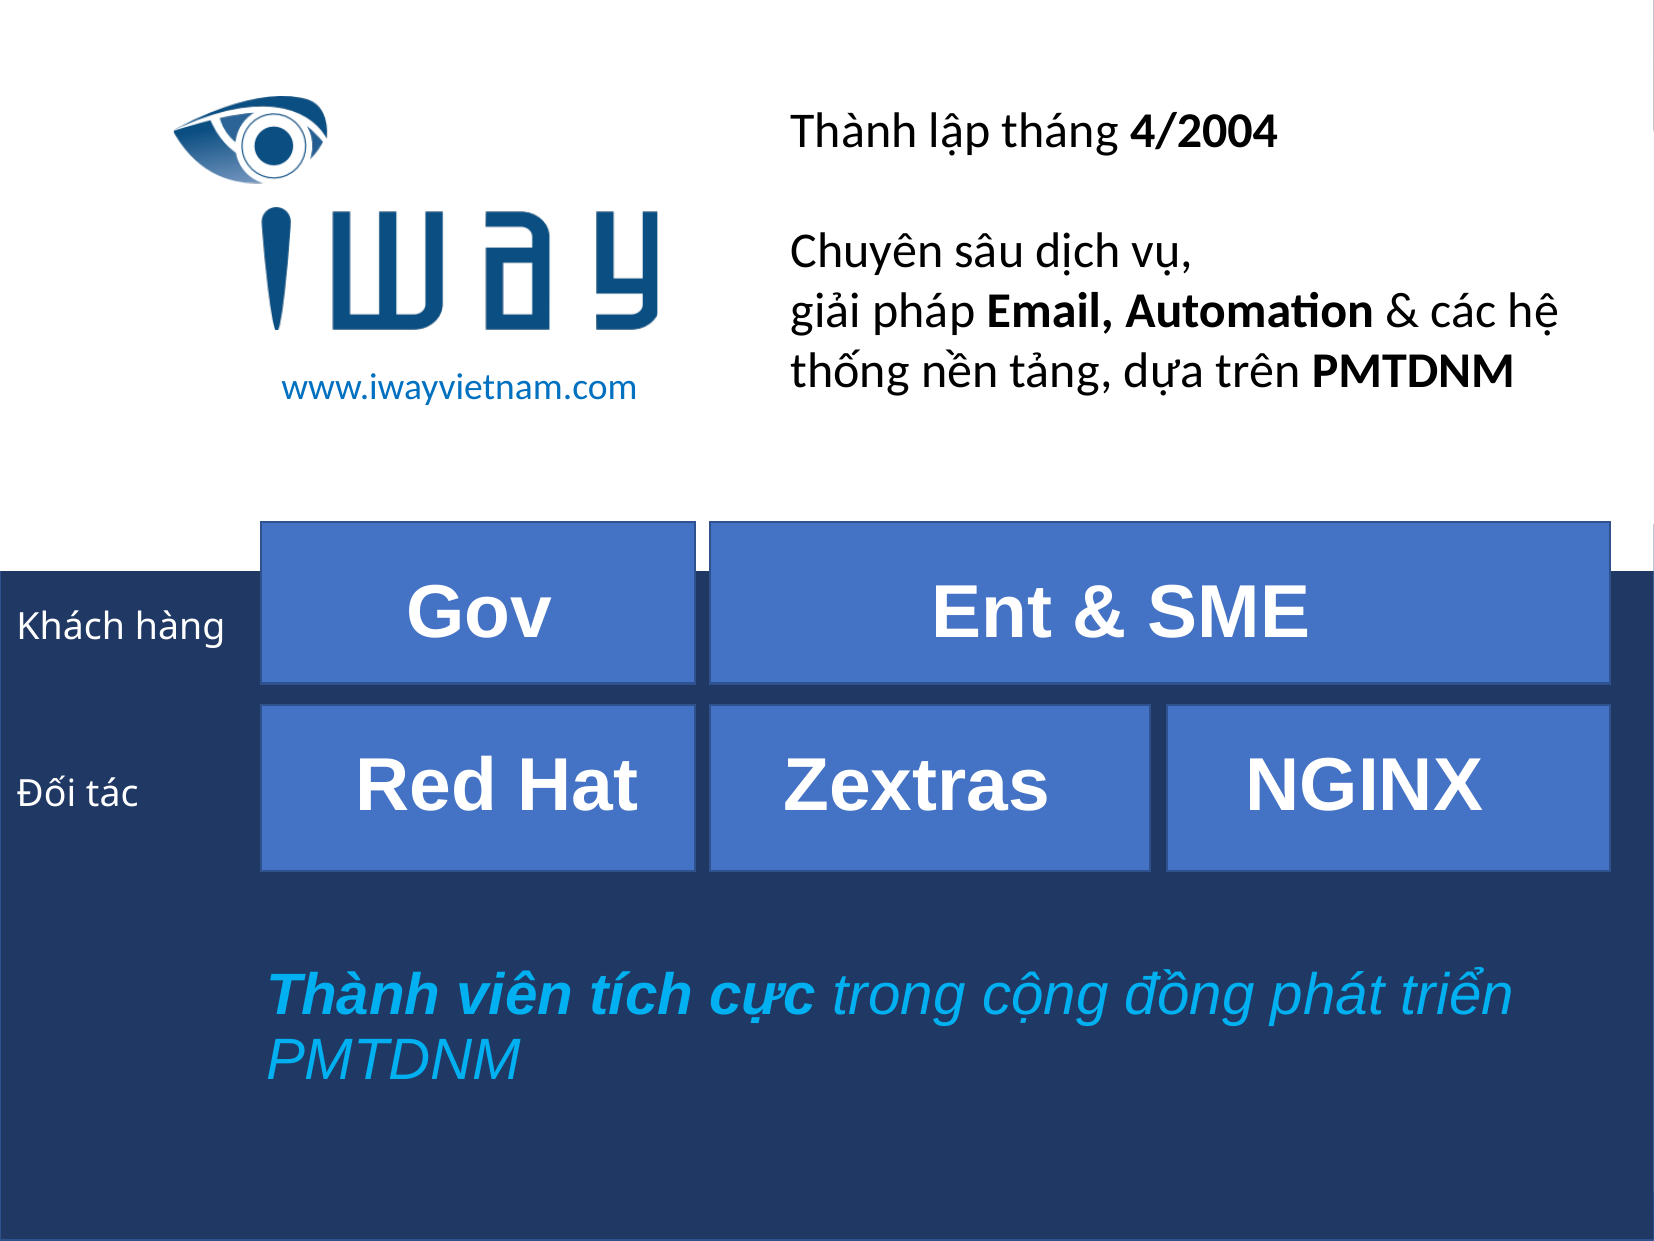

GIỚI THIỆU IWAY
Thành lập tháng 4/2004
Chuyên sâu dịch vụ,
giải pháp Email, Automation & các hệ thống nền tảng, dựa trên PMTDNM
www.iwayvietnam.com
Gov
Ent & SME
Khách hàng
Red Hat
Zextras
NGINX
Đối tác
# Thành viên tích cực trong cộng đồng phát triển PMTDNM